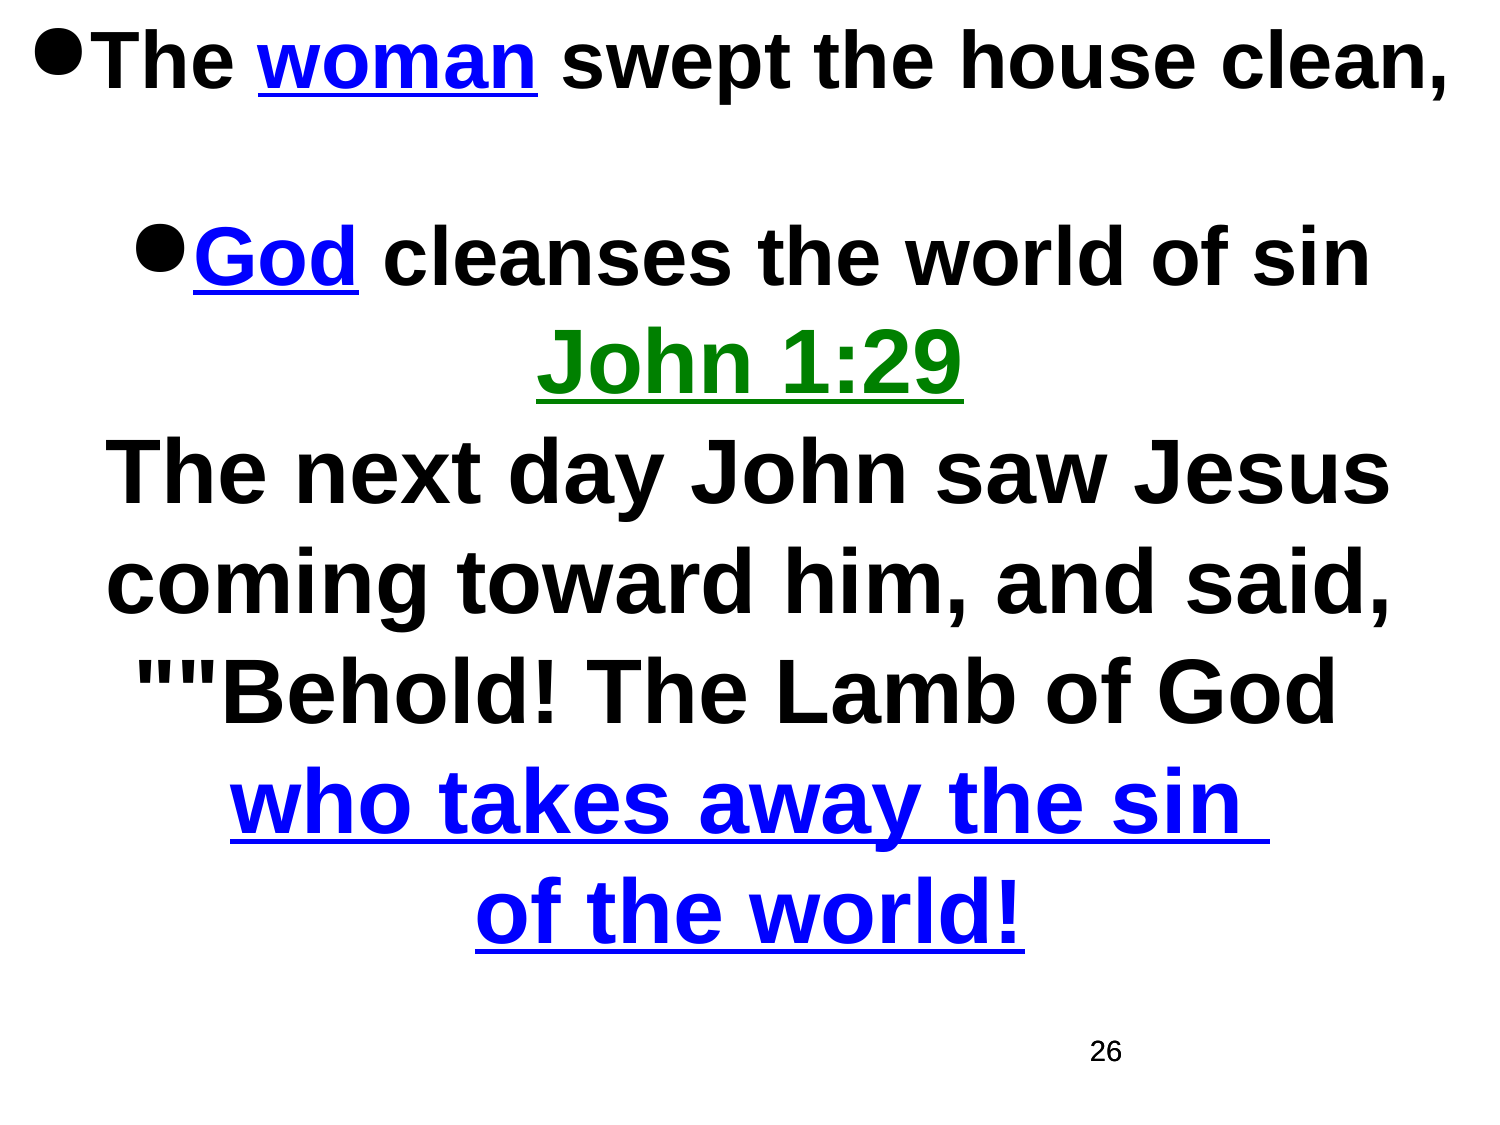

The woman swept the house clean,
God cleanses the world of sin
John 1:29
The next day John saw Jesus coming toward him, and said,
""Behold! The Lamb of God
who takes away the sin
of the world!
26